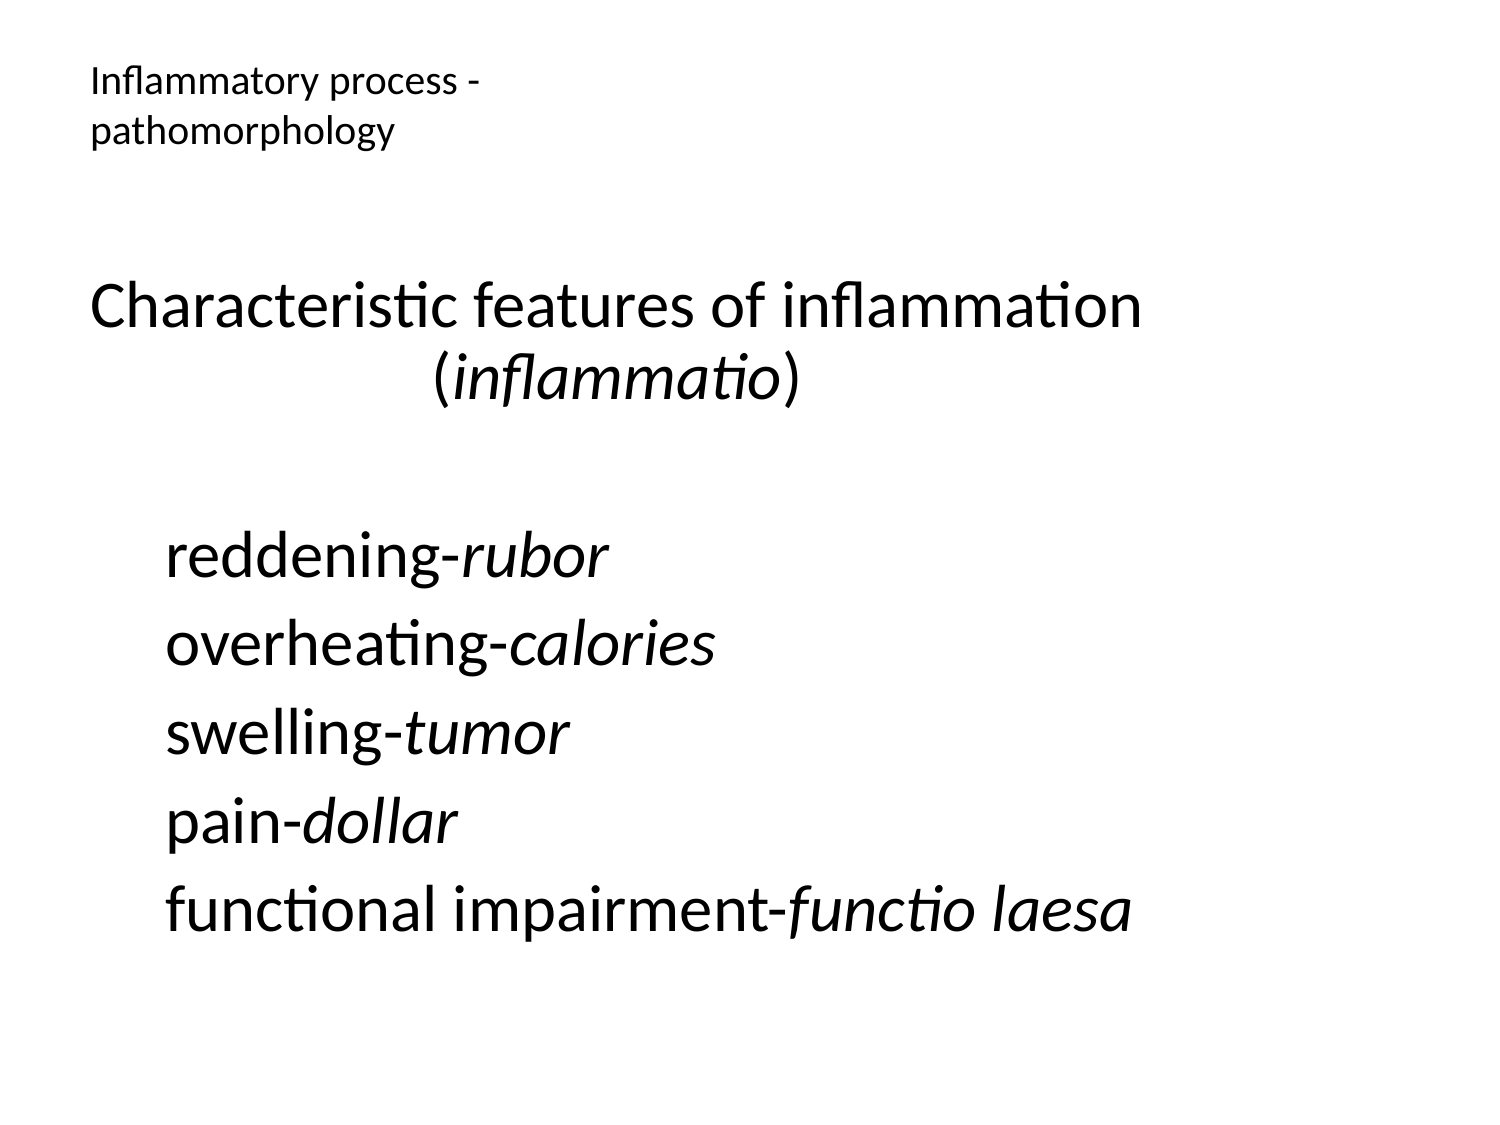

# Inflammatory process - pathomorphology
Characteristic features of inflammation (inflammatio)
	reddening-rubor
	overheating-calories
	swelling-tumor
	pain-dollar
	functional impairment-functio laesa